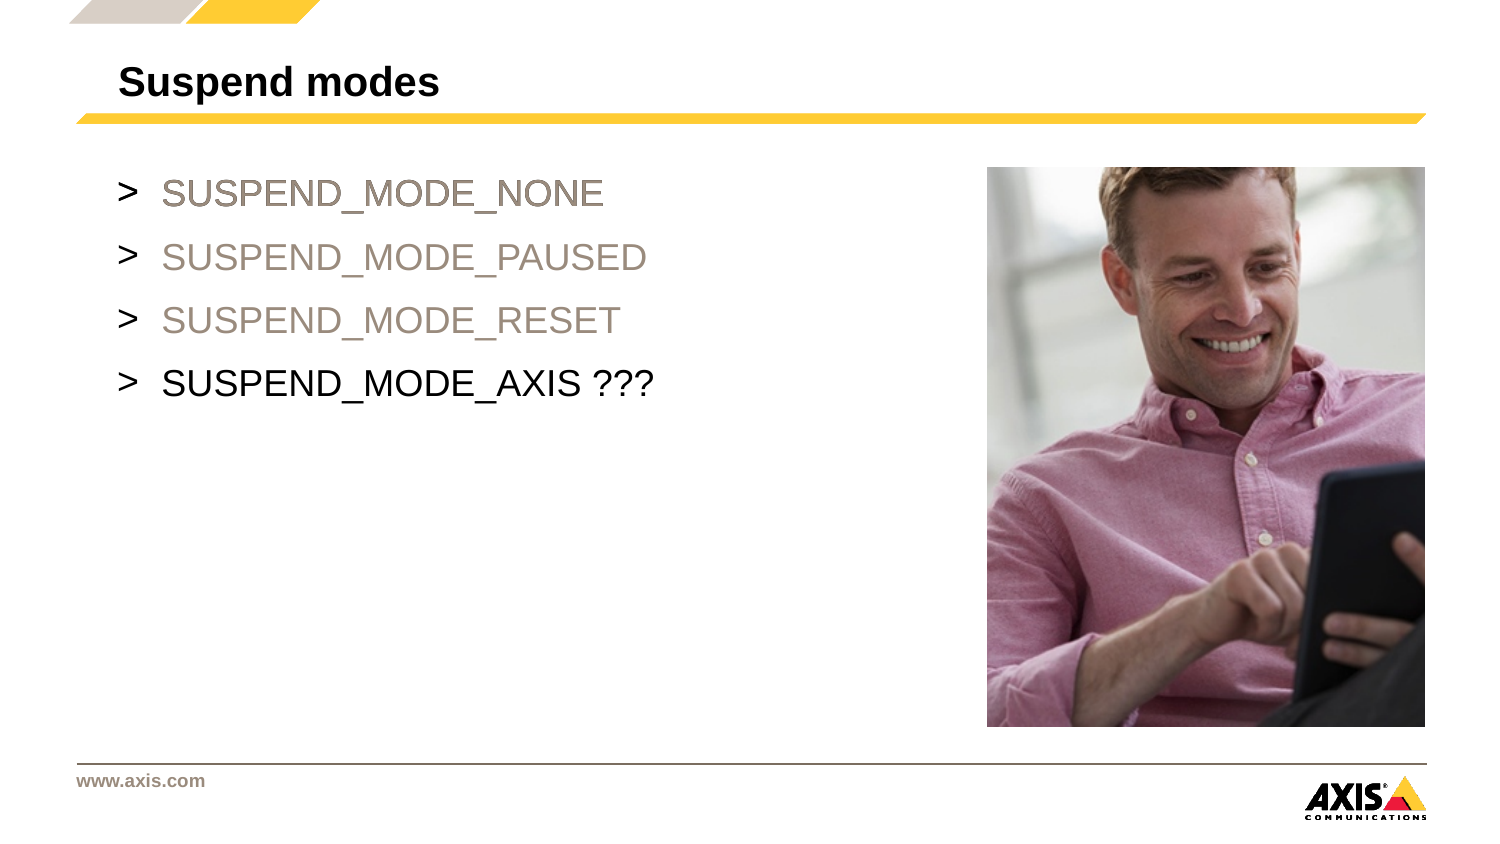

# Suspend modes
SUSPEND_MODE_NONE
SUSPEND_MODE_NONE
SUSPEND_MODE_PAUSED
SUSPEND_MODE_RESET
SUSPEND_MODE_AXIS ???